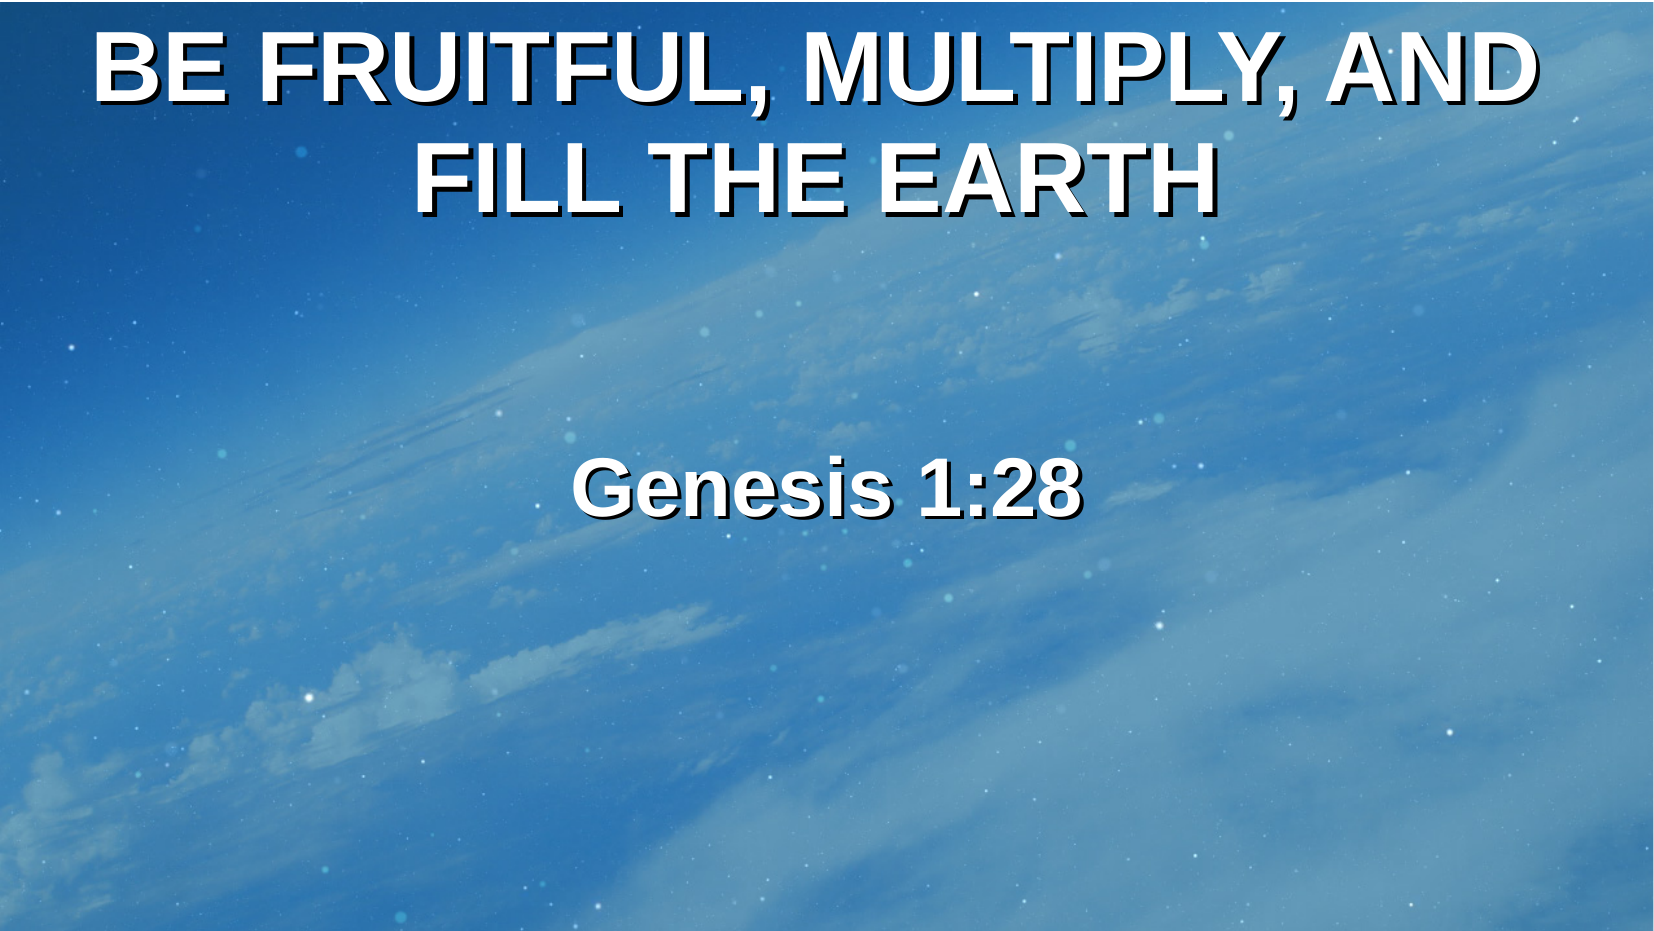

# BE FRUITFUL, MULTIPLY, AND FILL THE EARTH
Genesis 1:28